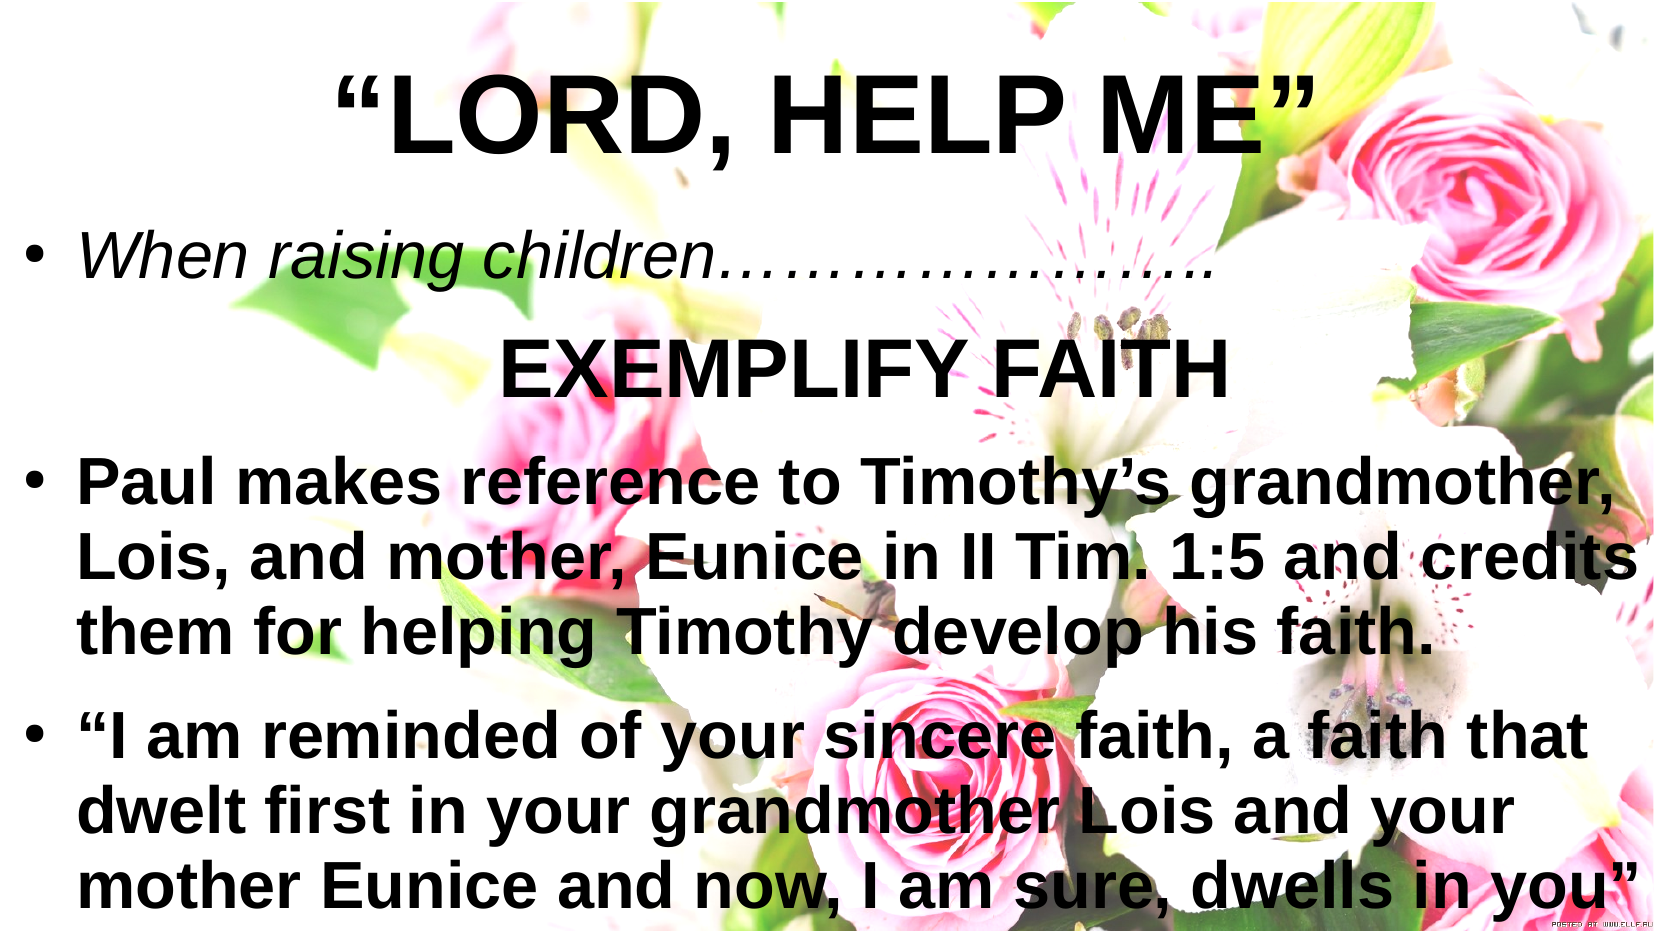

# “LORD, HELP ME”
When raising children…………………..
EXEMPLIFY FAITH
Paul makes reference to Timothy’s grandmother, Lois, and mother, Eunice in II Tim. 1:5 and credits them for helping Timothy develop his faith.
“I am reminded of your sincere faith, a faith that dwelt first in your grandmother Lois and your mother Eunice and now, I am sure, dwells in you”